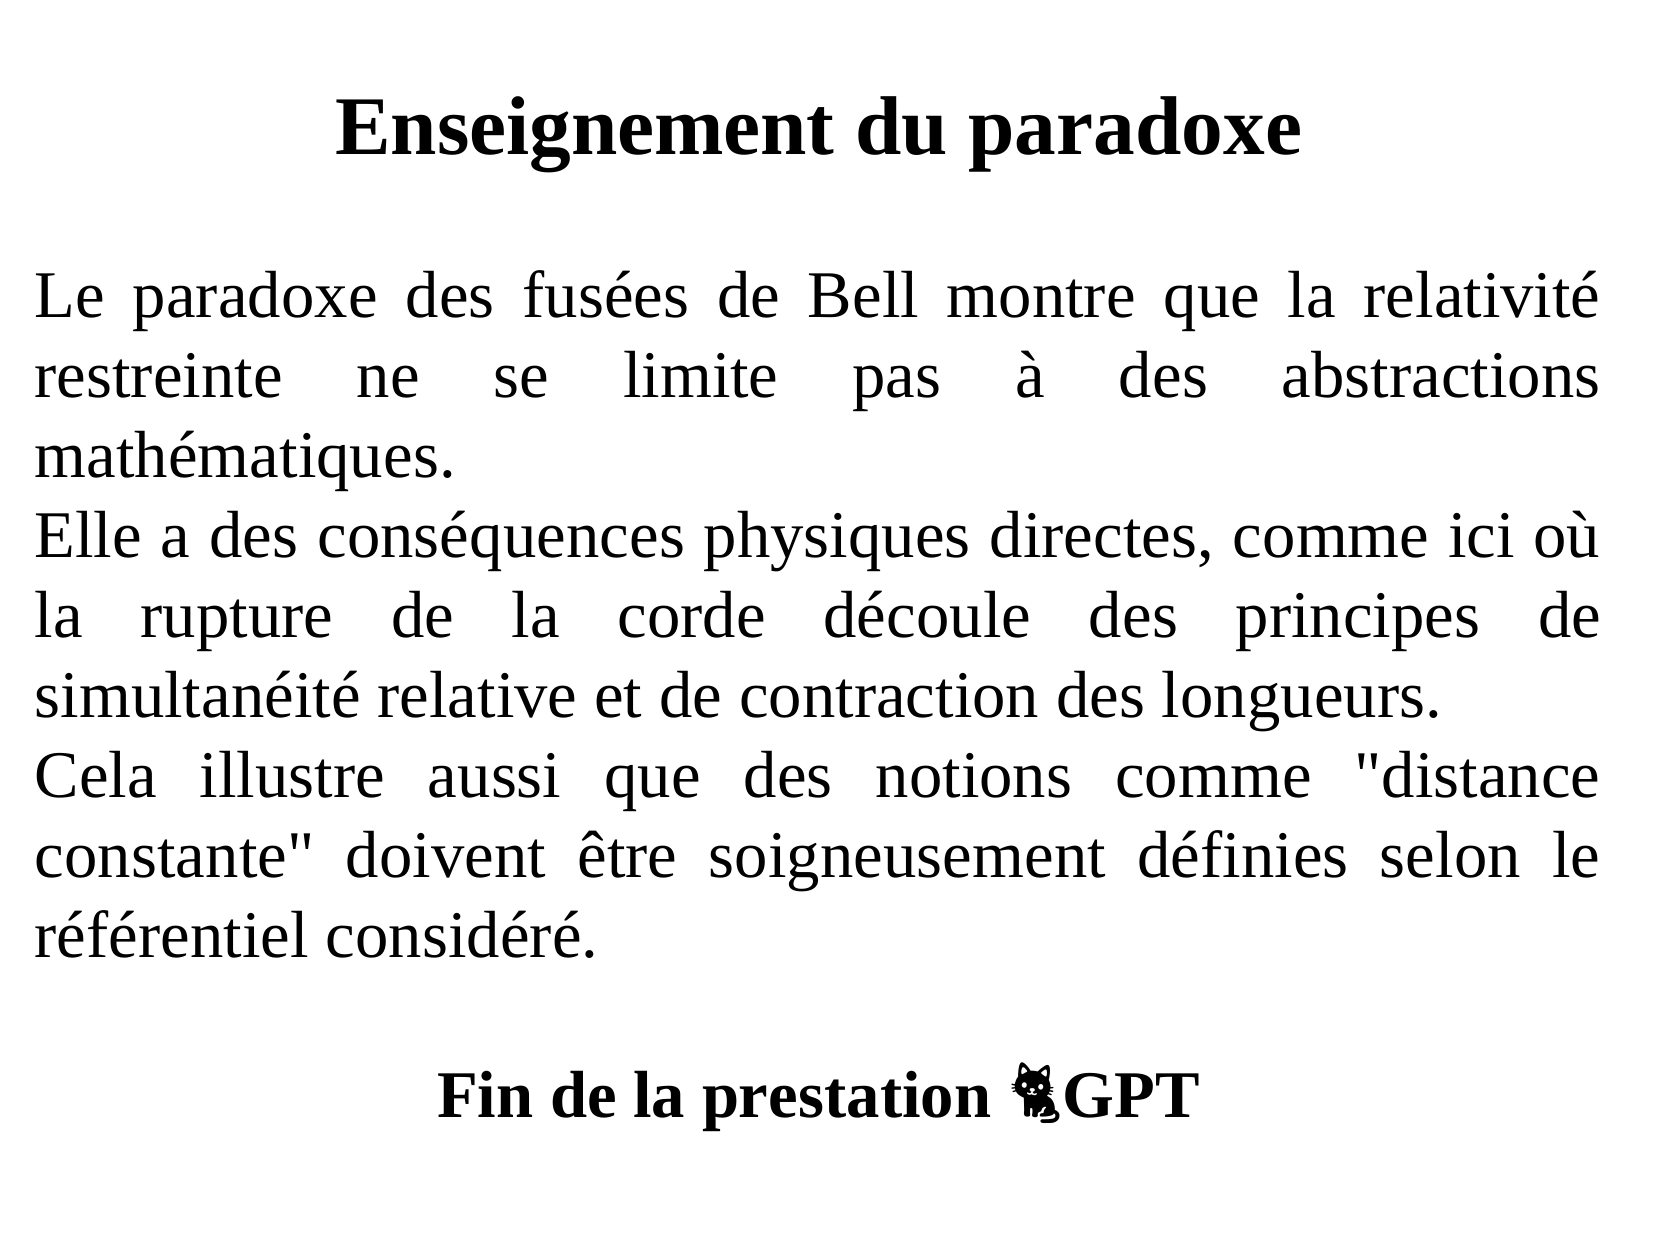

Enseignement du paradoxe
Le paradoxe des fusées de Bell montre que la relativité restreinte ne se limite pas à des abstractions mathématiques.
Elle a des conséquences physiques directes, comme ici où la rupture de la corde découle des principes de simultanéité relative et de contraction des longueurs.
Cela illustre aussi que des notions comme "distance constante" doivent être soigneusement définies selon le référentiel considéré.
Fin de la prestation 🐈GPT